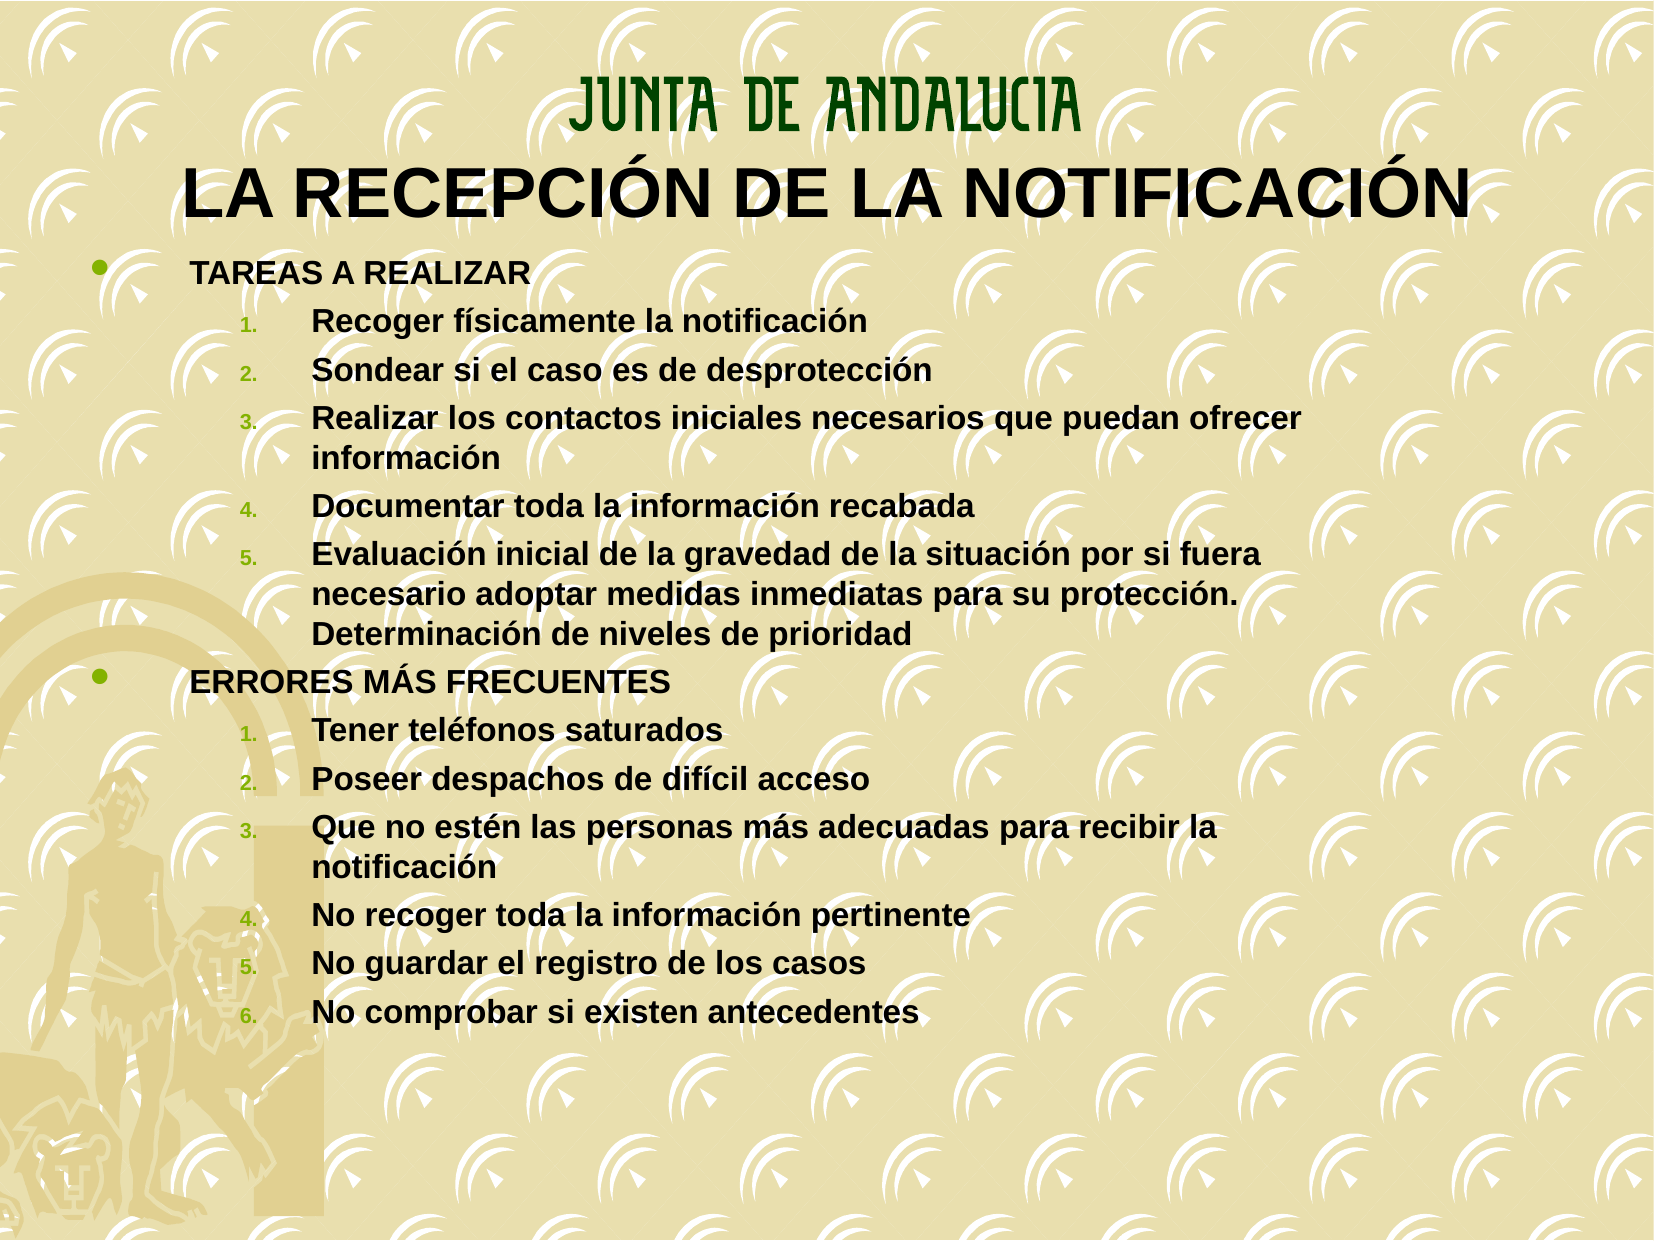

LA RECEPCIÓN DE LA NOTIFICACIÓN
TAREAS A REALIZAR
Recoger físicamente la notificación
Sondear si el caso es de desprotección
Realizar los contactos iniciales necesarios que puedan ofrecer información
Documentar toda la información recabada
Evaluación inicial de la gravedad de la situación por si fuera necesario adoptar medidas inmediatas para su protección. Determinación de niveles de prioridad
ERRORES MÁS FRECUENTES
Tener teléfonos saturados
Poseer despachos de difícil acceso
Que no estén las personas más adecuadas para recibir la notificación
No recoger toda la información pertinente
No guardar el registro de los casos
No comprobar si existen antecedentes
#